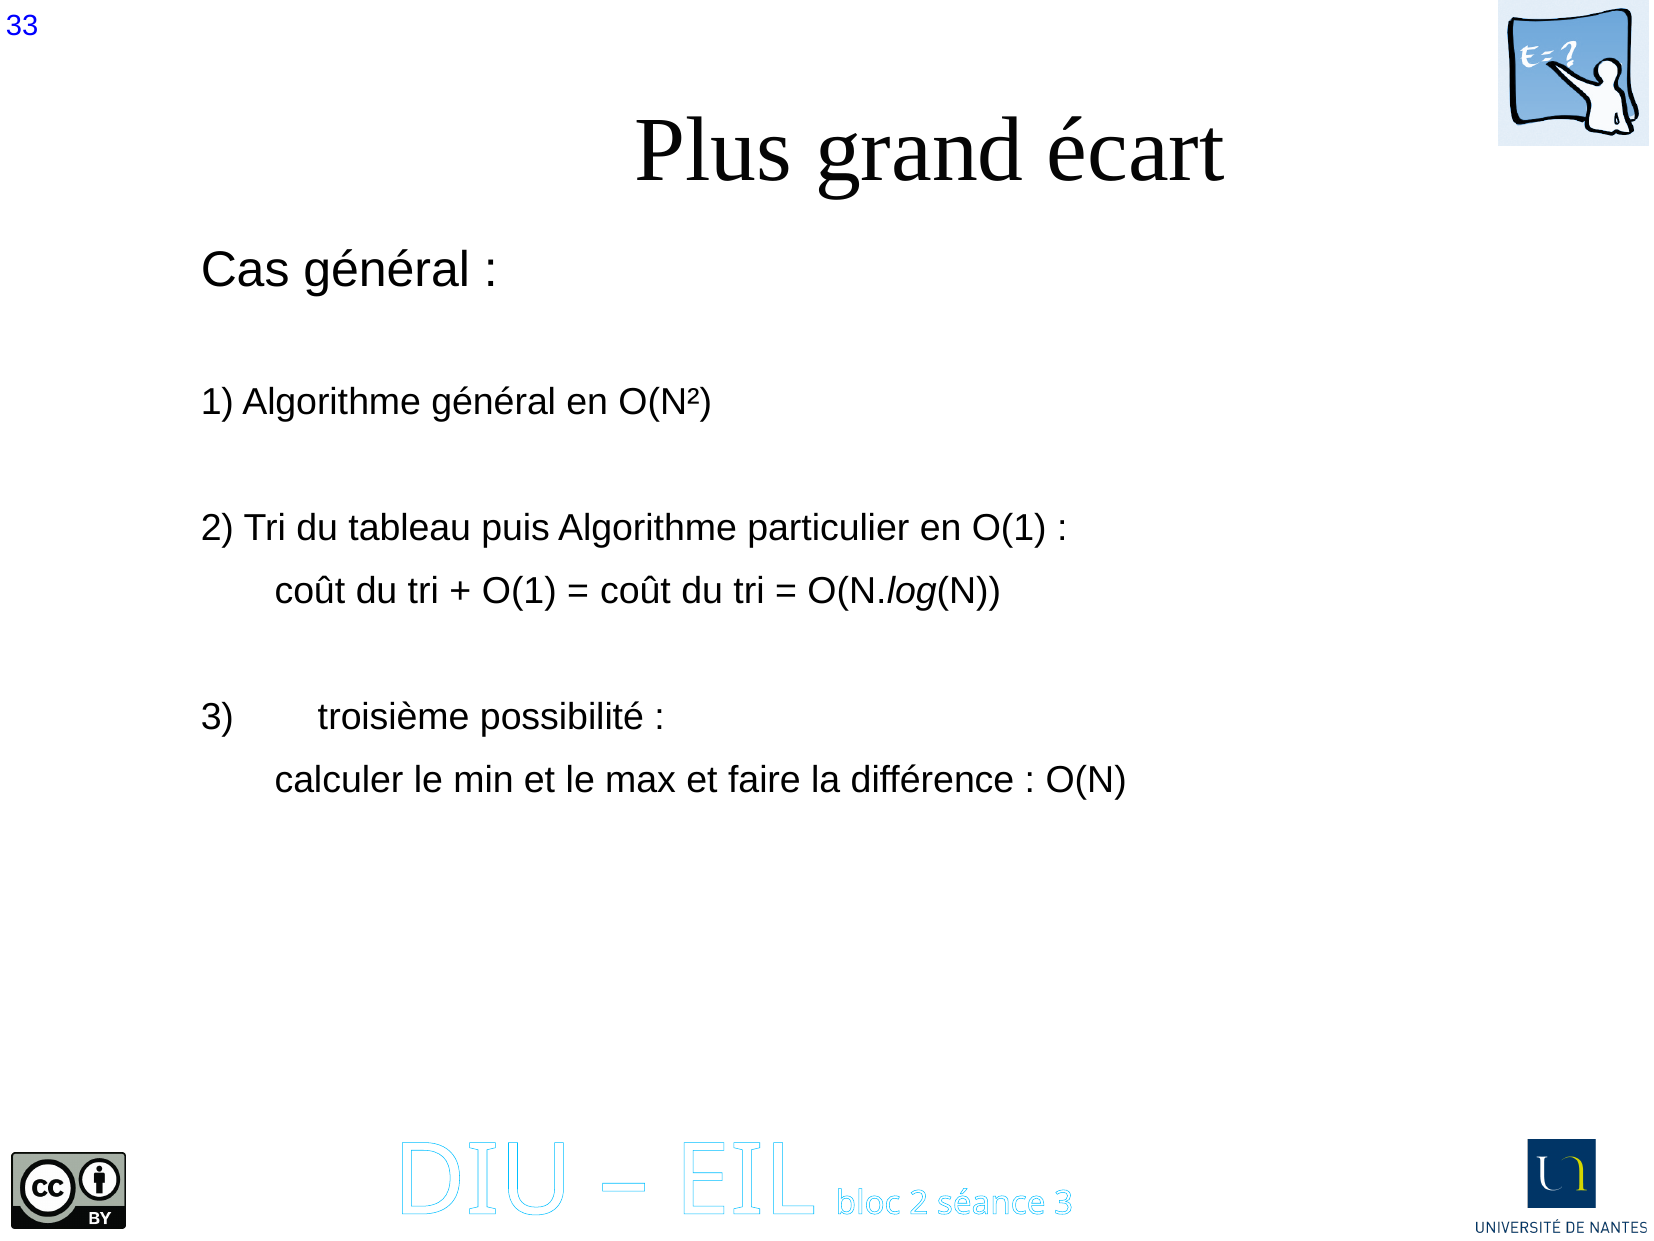

33
# Plus grand écart
Cas général :
1) Algorithme général en O(N²)
2) Tri du tableau puis Algorithme particulier en O(1) :
	coût du tri + O(1) = coût du tri = O(N.log(N))
3) troisième possibilité :
	calculer le min et le max et faire la différence : O(N)